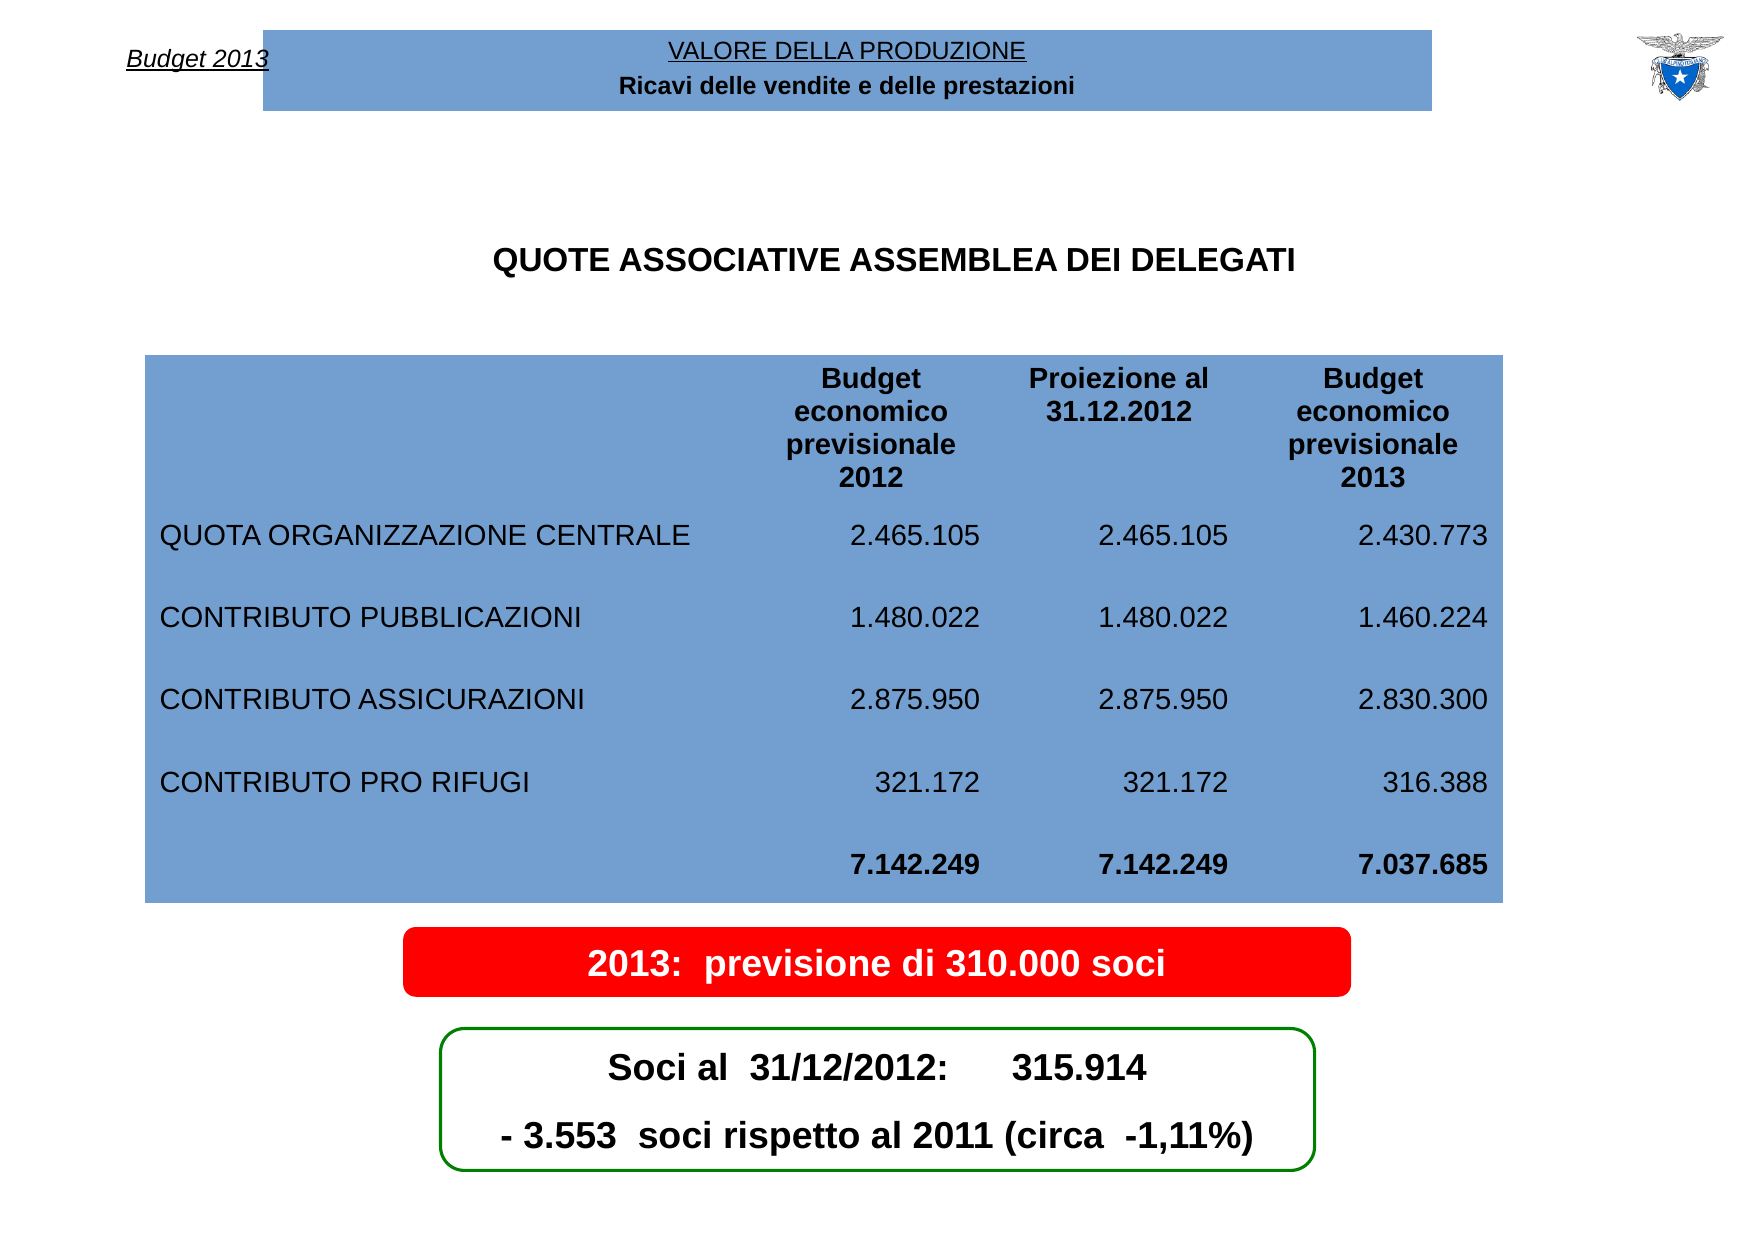

| VALORE DELLA PRODUZIONE Ricavi delle vendite e delle prestazioni |
| --- |
Budget 2013
QUOTE ASSOCIATIVE ASSEMBLEA DEI DELEGATI
| | Budget economico previsionale 2012 | Proiezione al 31.12.2012 | Budget economico previsionale 2013 |
| --- | --- | --- | --- |
| QUOTA ORGANIZZAZIONE CENTRALE | 2.465.105 | 2.465.105 | 2.430.773 |
| CONTRIBUTO PUBBLICAZIONI | 1.480.022 | 1.480.022 | 1.460.224 |
| CONTRIBUTO ASSICURAZIONI | 2.875.950 | 2.875.950 | 2.830.300 |
| CONTRIBUTO PRO RIFUGI | 321.172 | 321.172 | 316.388 |
| | 7.142.249 | 7.142.249 | 7.037.685 |
2013: previsione di 310.000 soci
Soci al 31/12/2012: 315.914
- 3.553 soci rispetto al 2011 (circa -1,11%)